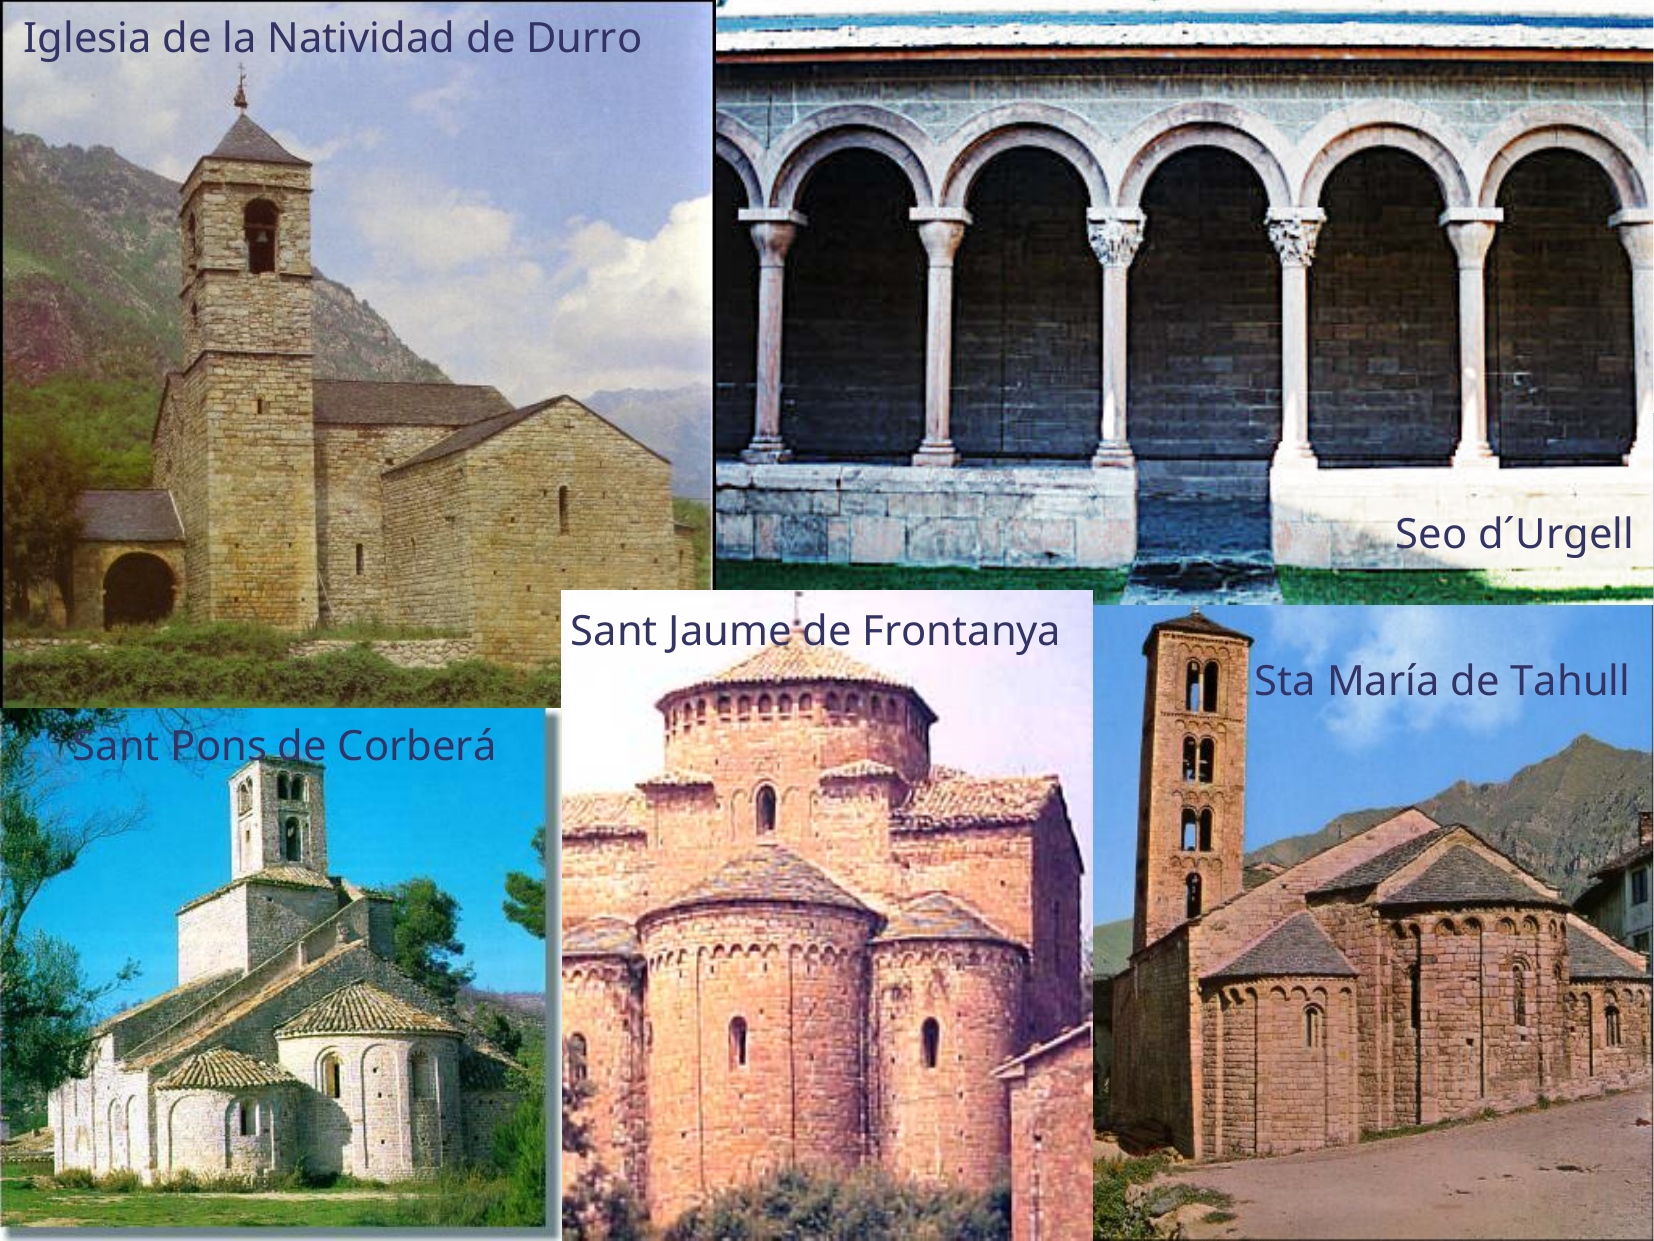

Iglesia de la Natividad de Durro
Santa María
 de Tahull
Seo d´Urgell
Sant Jaume de Frontanya
Sta María de Tahull
Sant Pons de Corberá